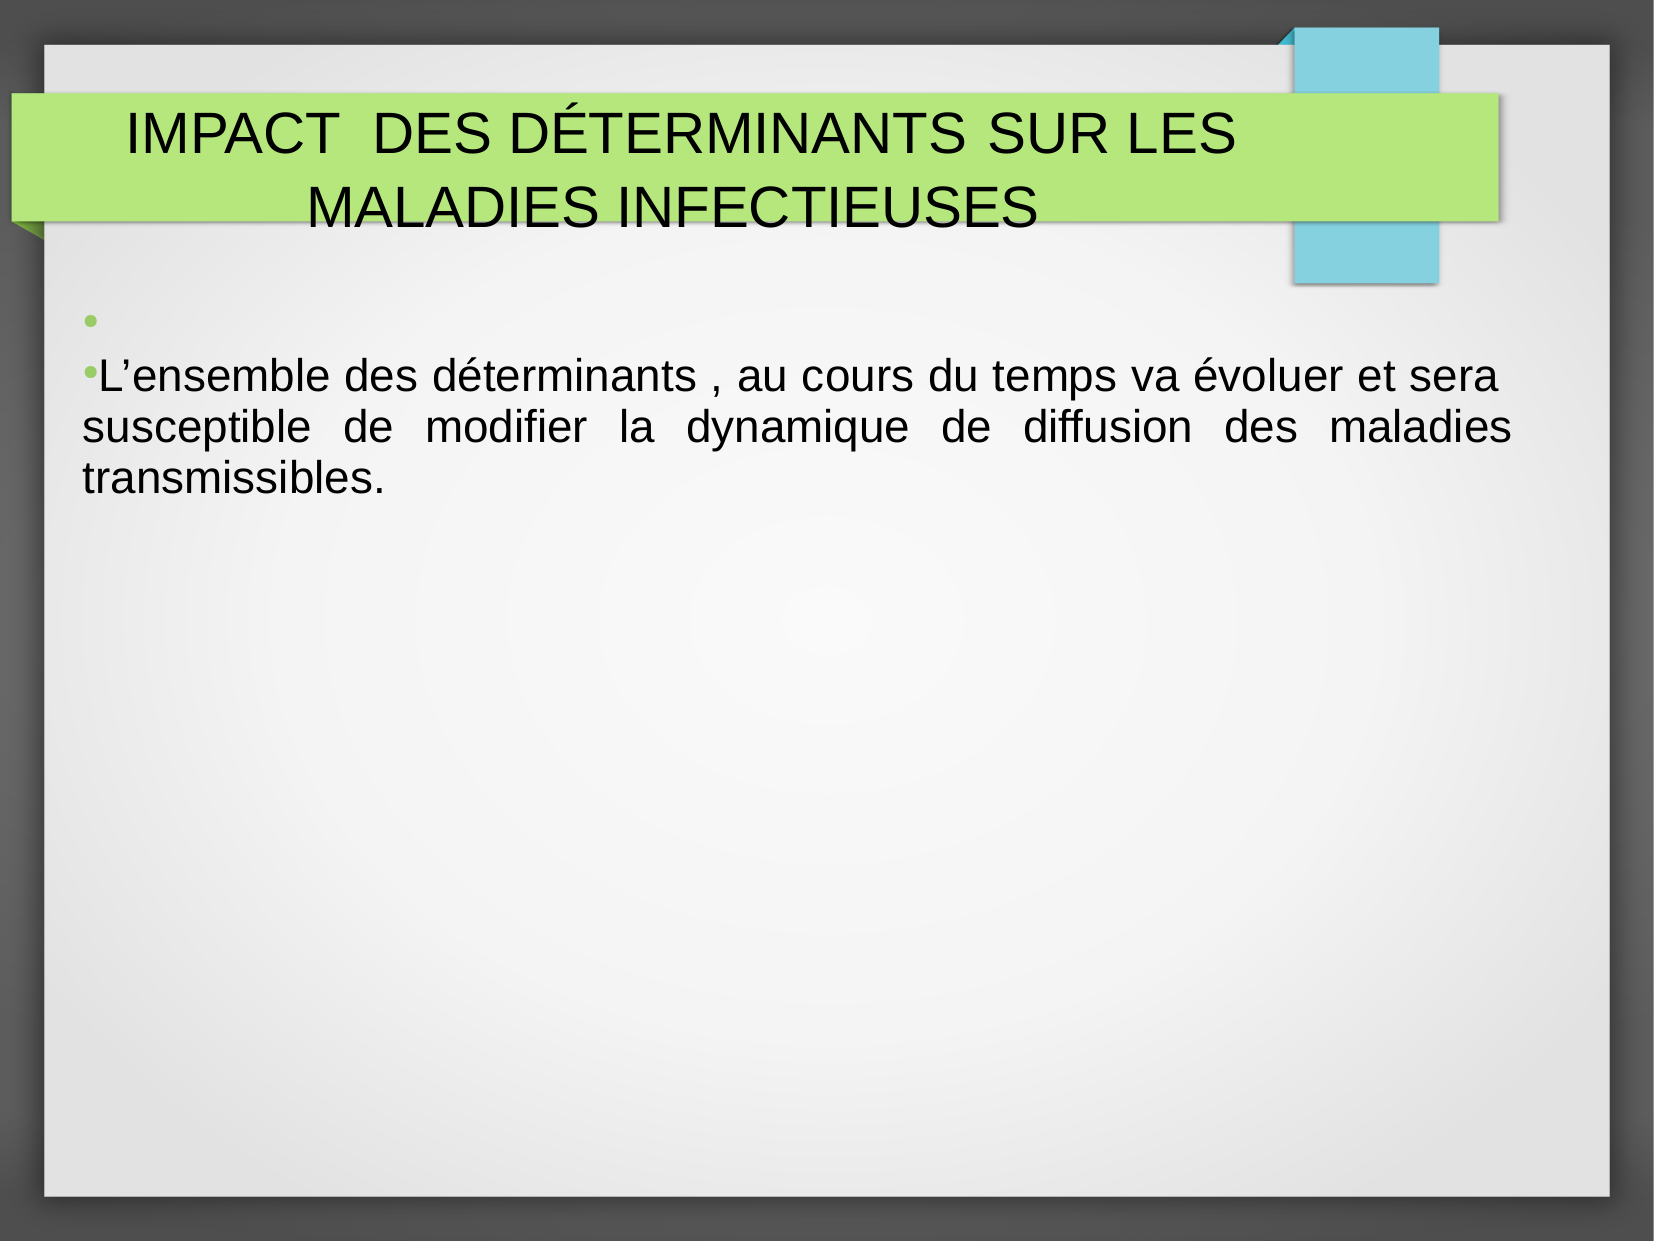

# IMPACT DES DÉTERMINANTS SUR LES MALADIES INFECTIEUSES
L’ensemble des déterminants , au cours du temps va évoluer et sera susceptible de modifier la dynamique de diffusion des maladies transmissibles.